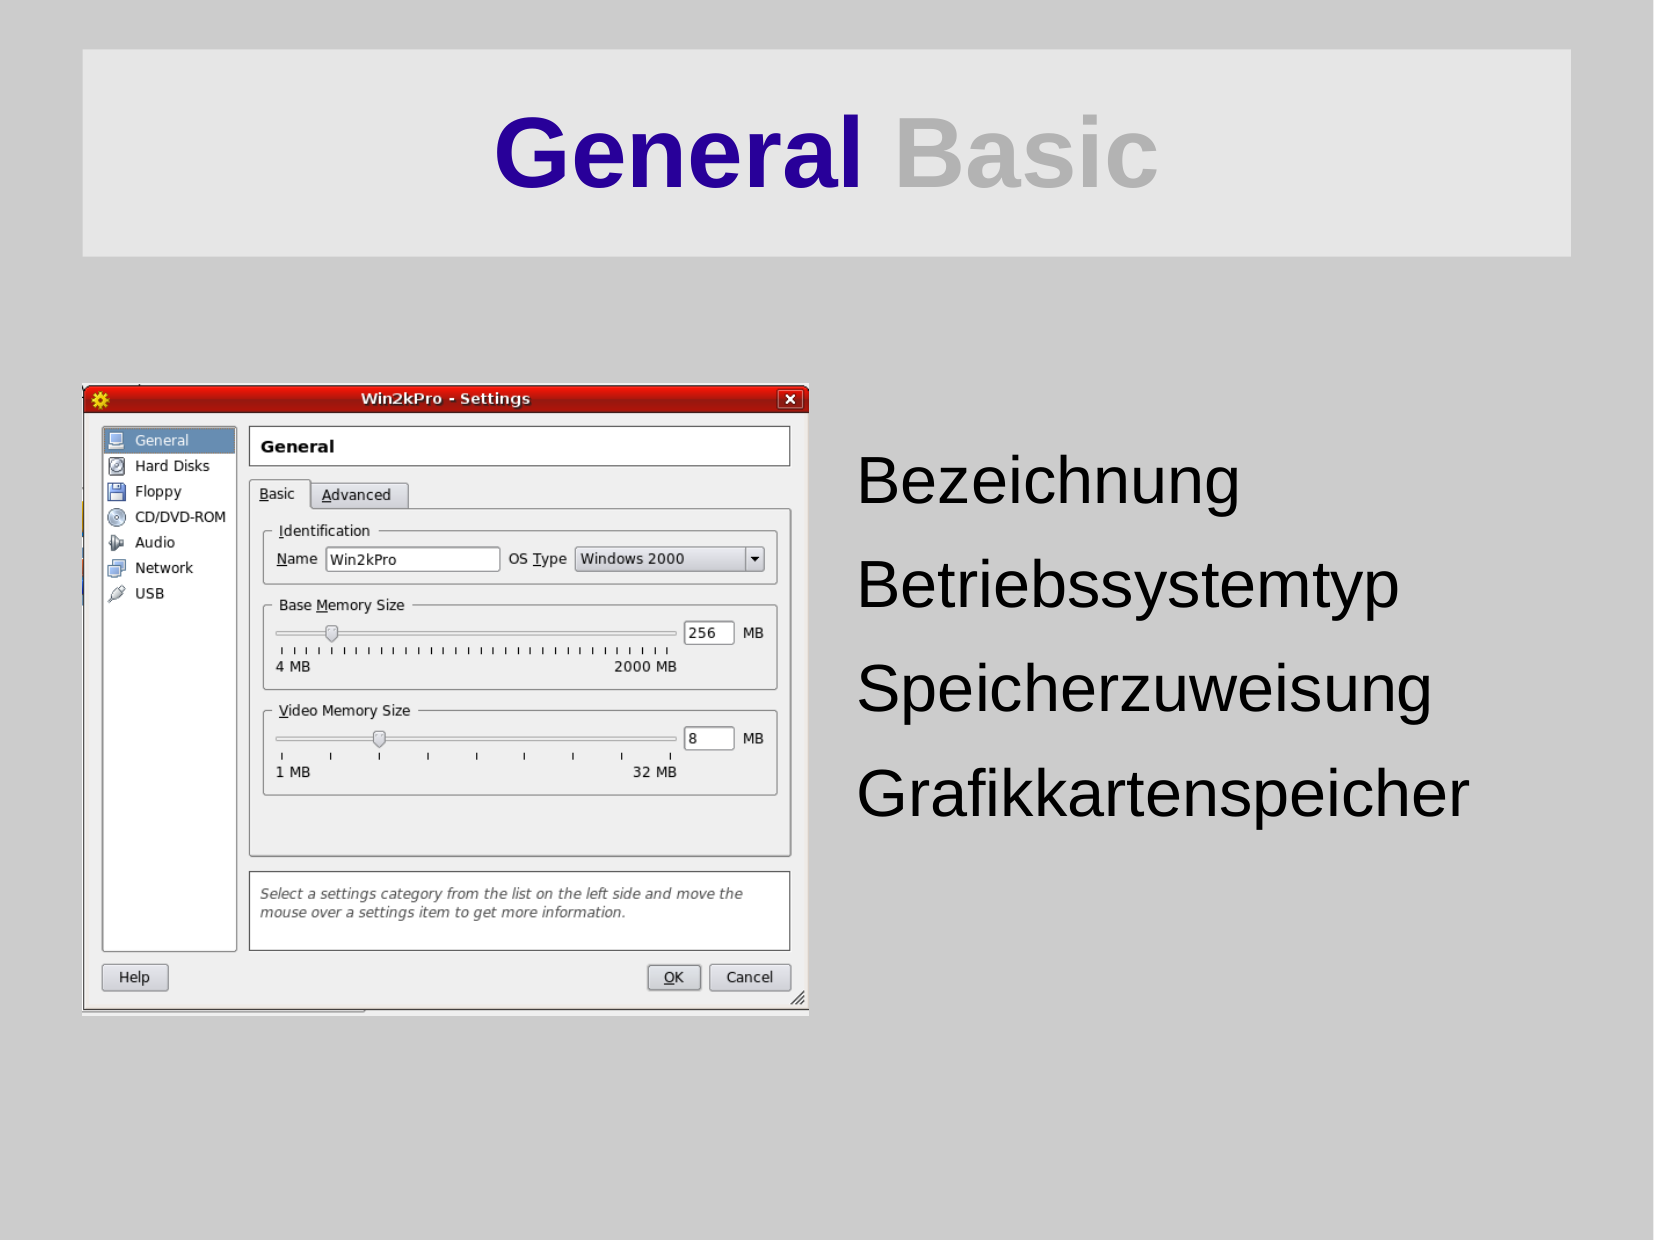

# General Basic
Bezeichnung
Betriebssystemtyp
Speicherzuweisung
Grafikkartenspeicher